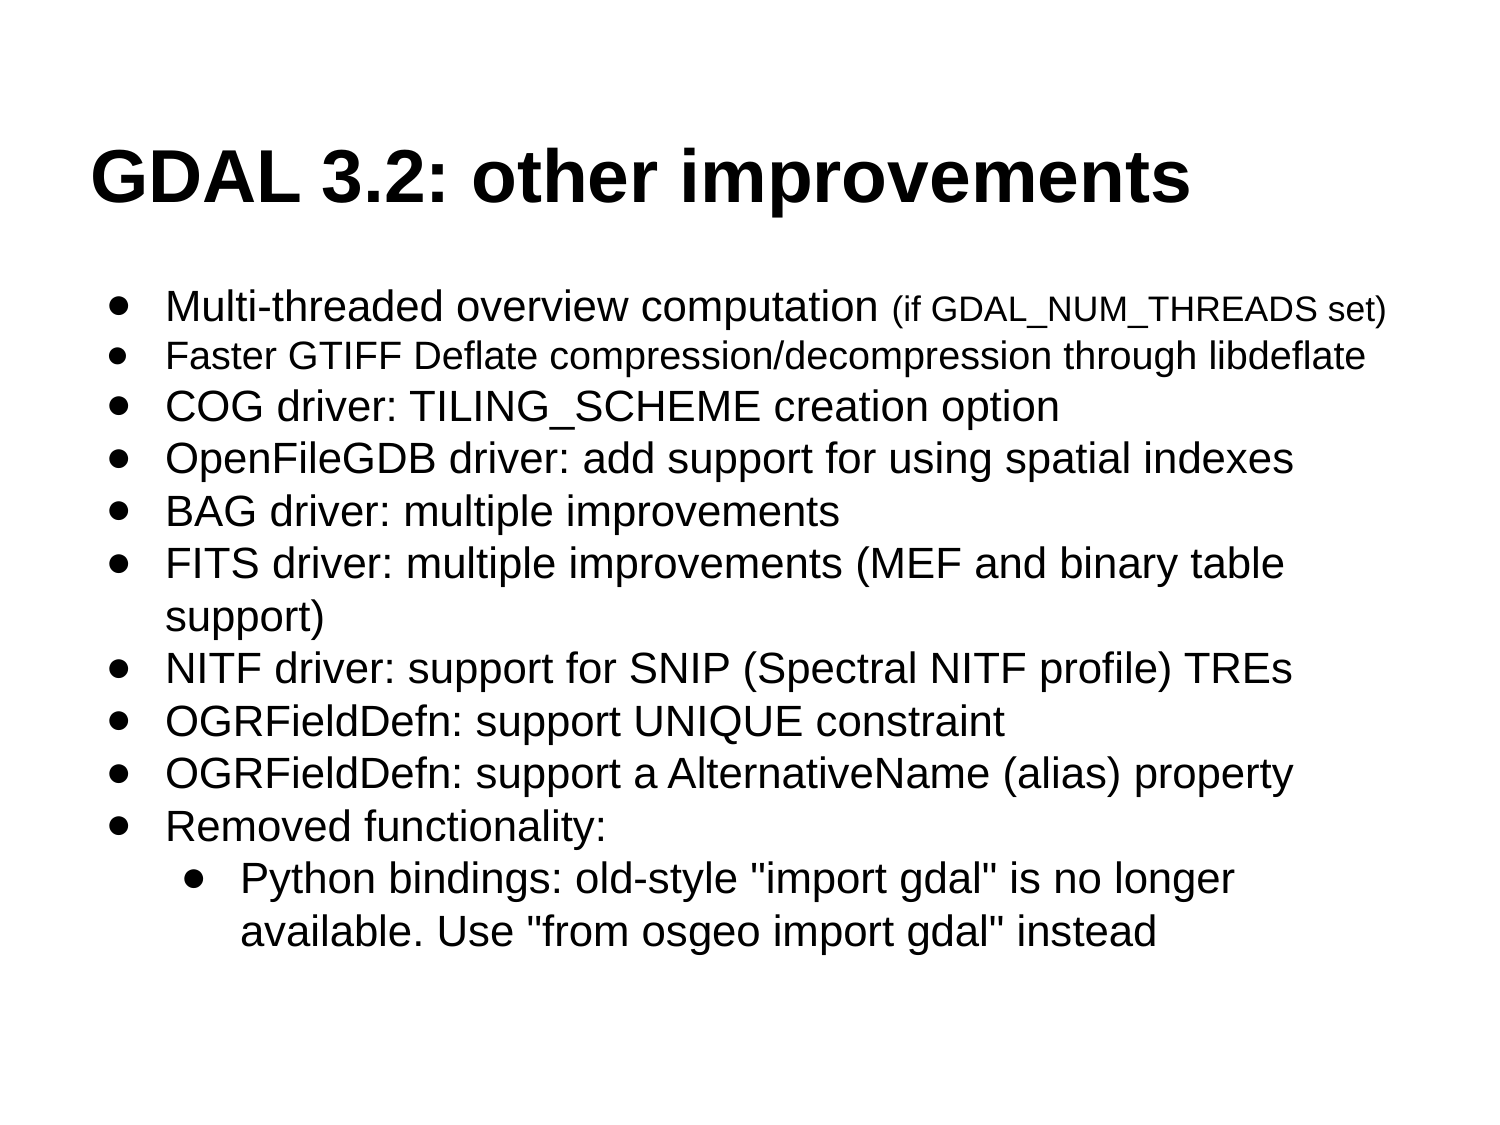

# GDAL 3.2: other improvements
Multi-threaded overview computation (if GDAL_NUM_THREADS set)
Faster GTIFF Deflate compression/decompression through libdeflate
COG driver: TILING_SCHEME creation option
OpenFileGDB driver: add support for using spatial indexes
BAG driver: multiple improvements
FITS driver: multiple improvements (MEF and binary table support)
NITF driver: support for SNIP (Spectral NITF profile) TREs
OGRFieldDefn: support UNIQUE constraint
OGRFieldDefn: support a AlternativeName (alias) property
Removed functionality:
Python bindings: old-style "import gdal" is no longer available. Use "from osgeo import gdal" instead